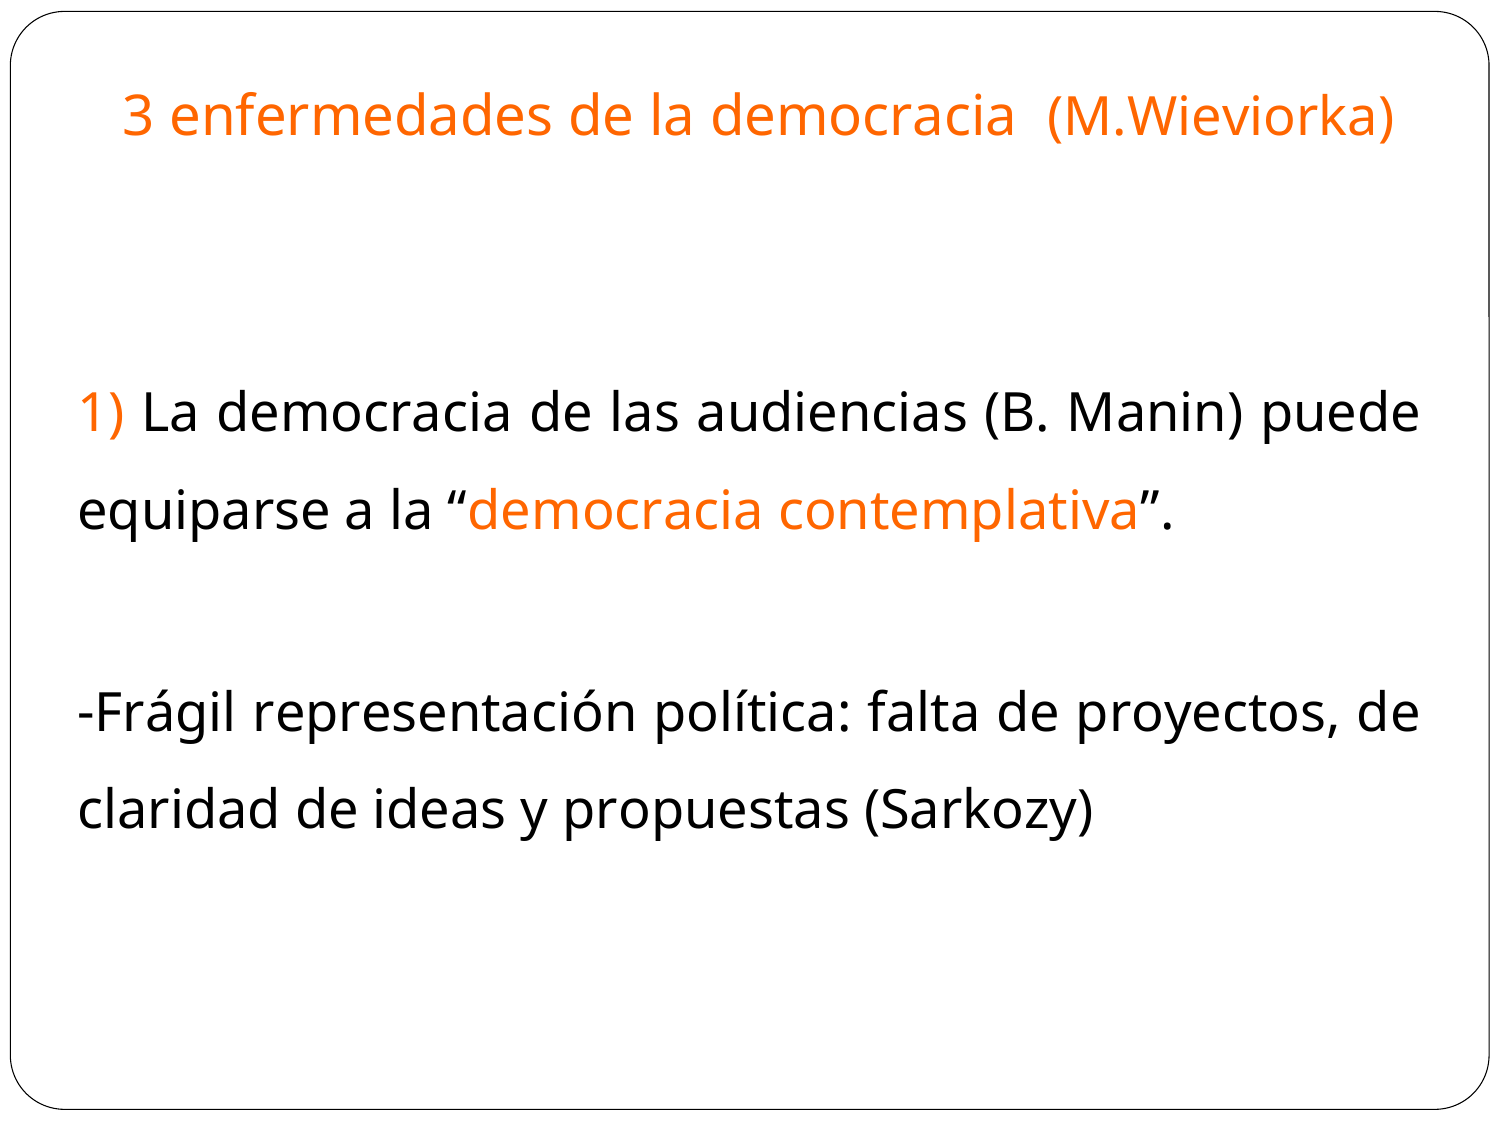

#
3 enfermedades de la democracia (M.Wieviorka)
1) La democracia de las audiencias (B. Manin) puede equiparse a la “democracia contemplativa”.
Frágil representación política: falta de proyectos, de claridad de ideas y propuestas (Sarkozy)